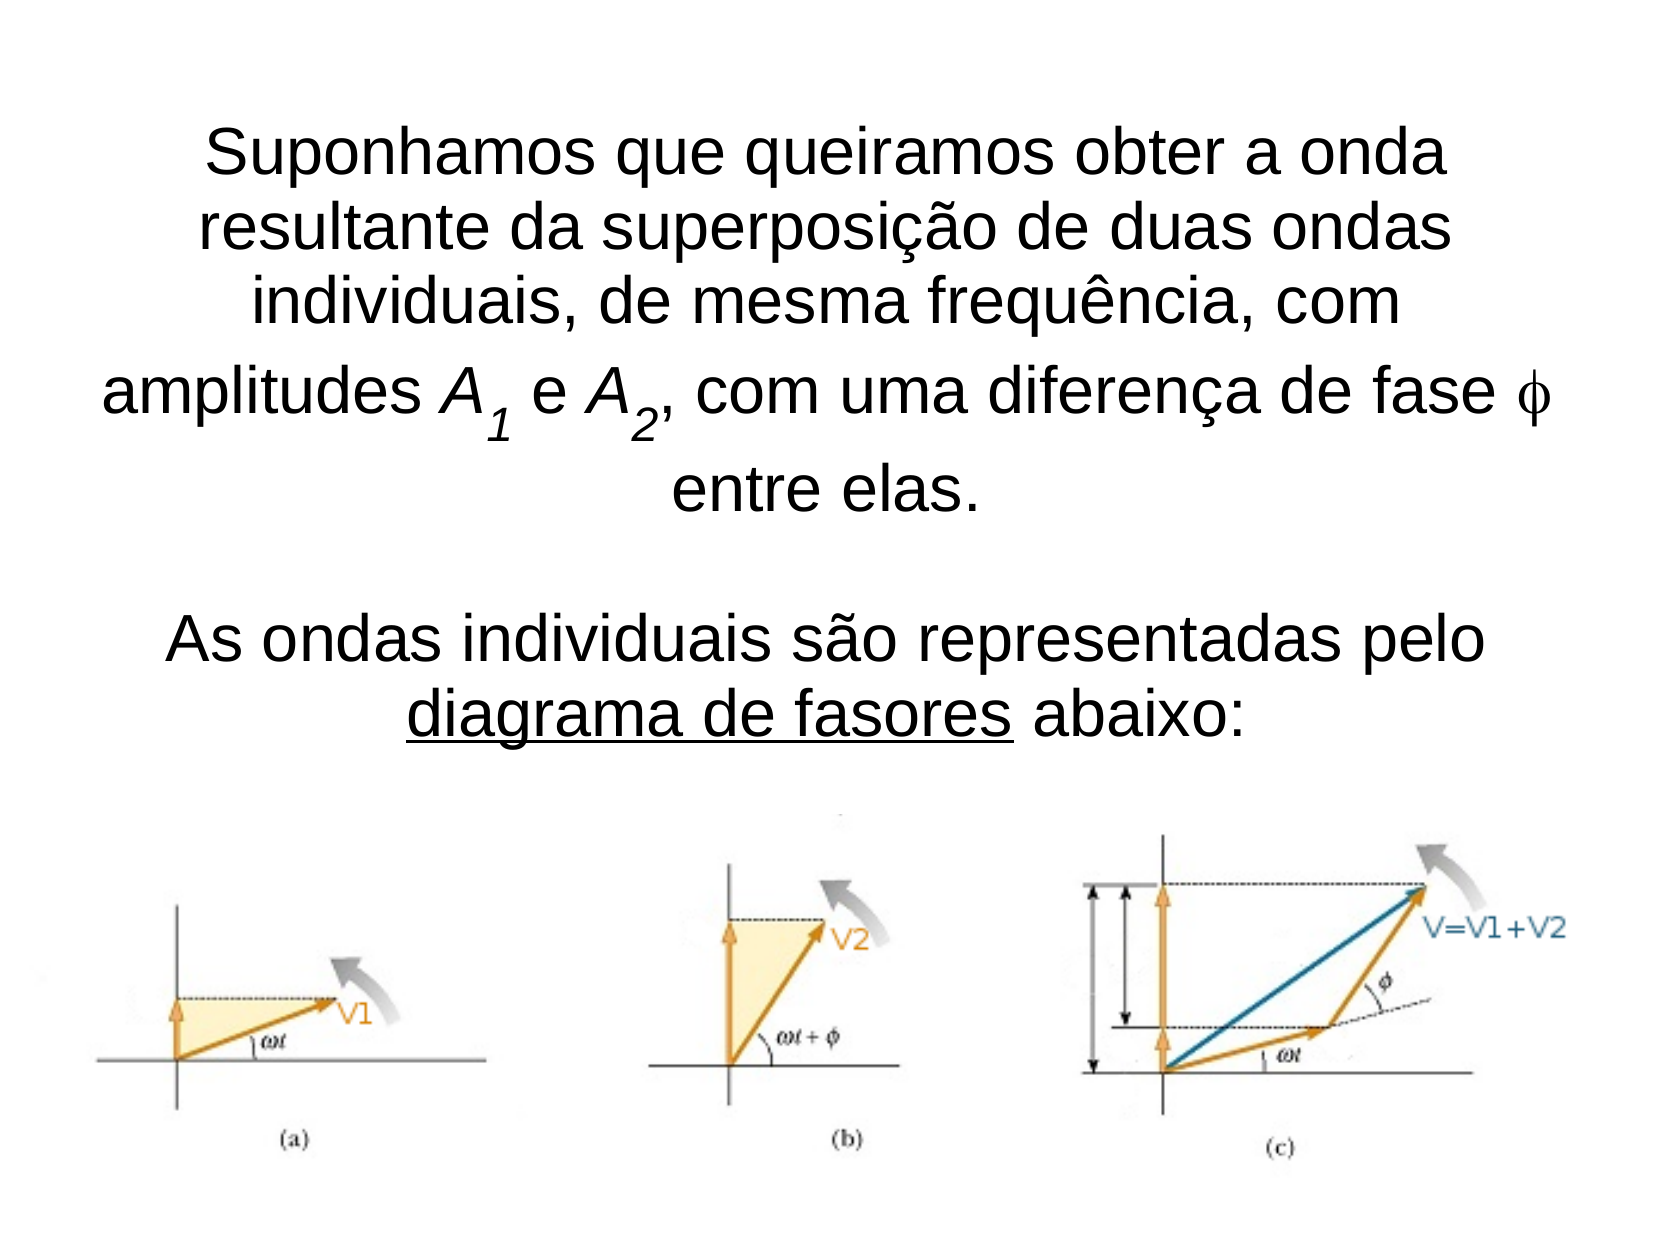

# Suponhamos que queiramos obter a onda resultante da superposição de duas ondas individuais, de mesma frequência, com amplitudes A1 e A2, com uma diferença de fase f entre elas.
As ondas individuais são representadas pelo diagrama de fasores abaixo: